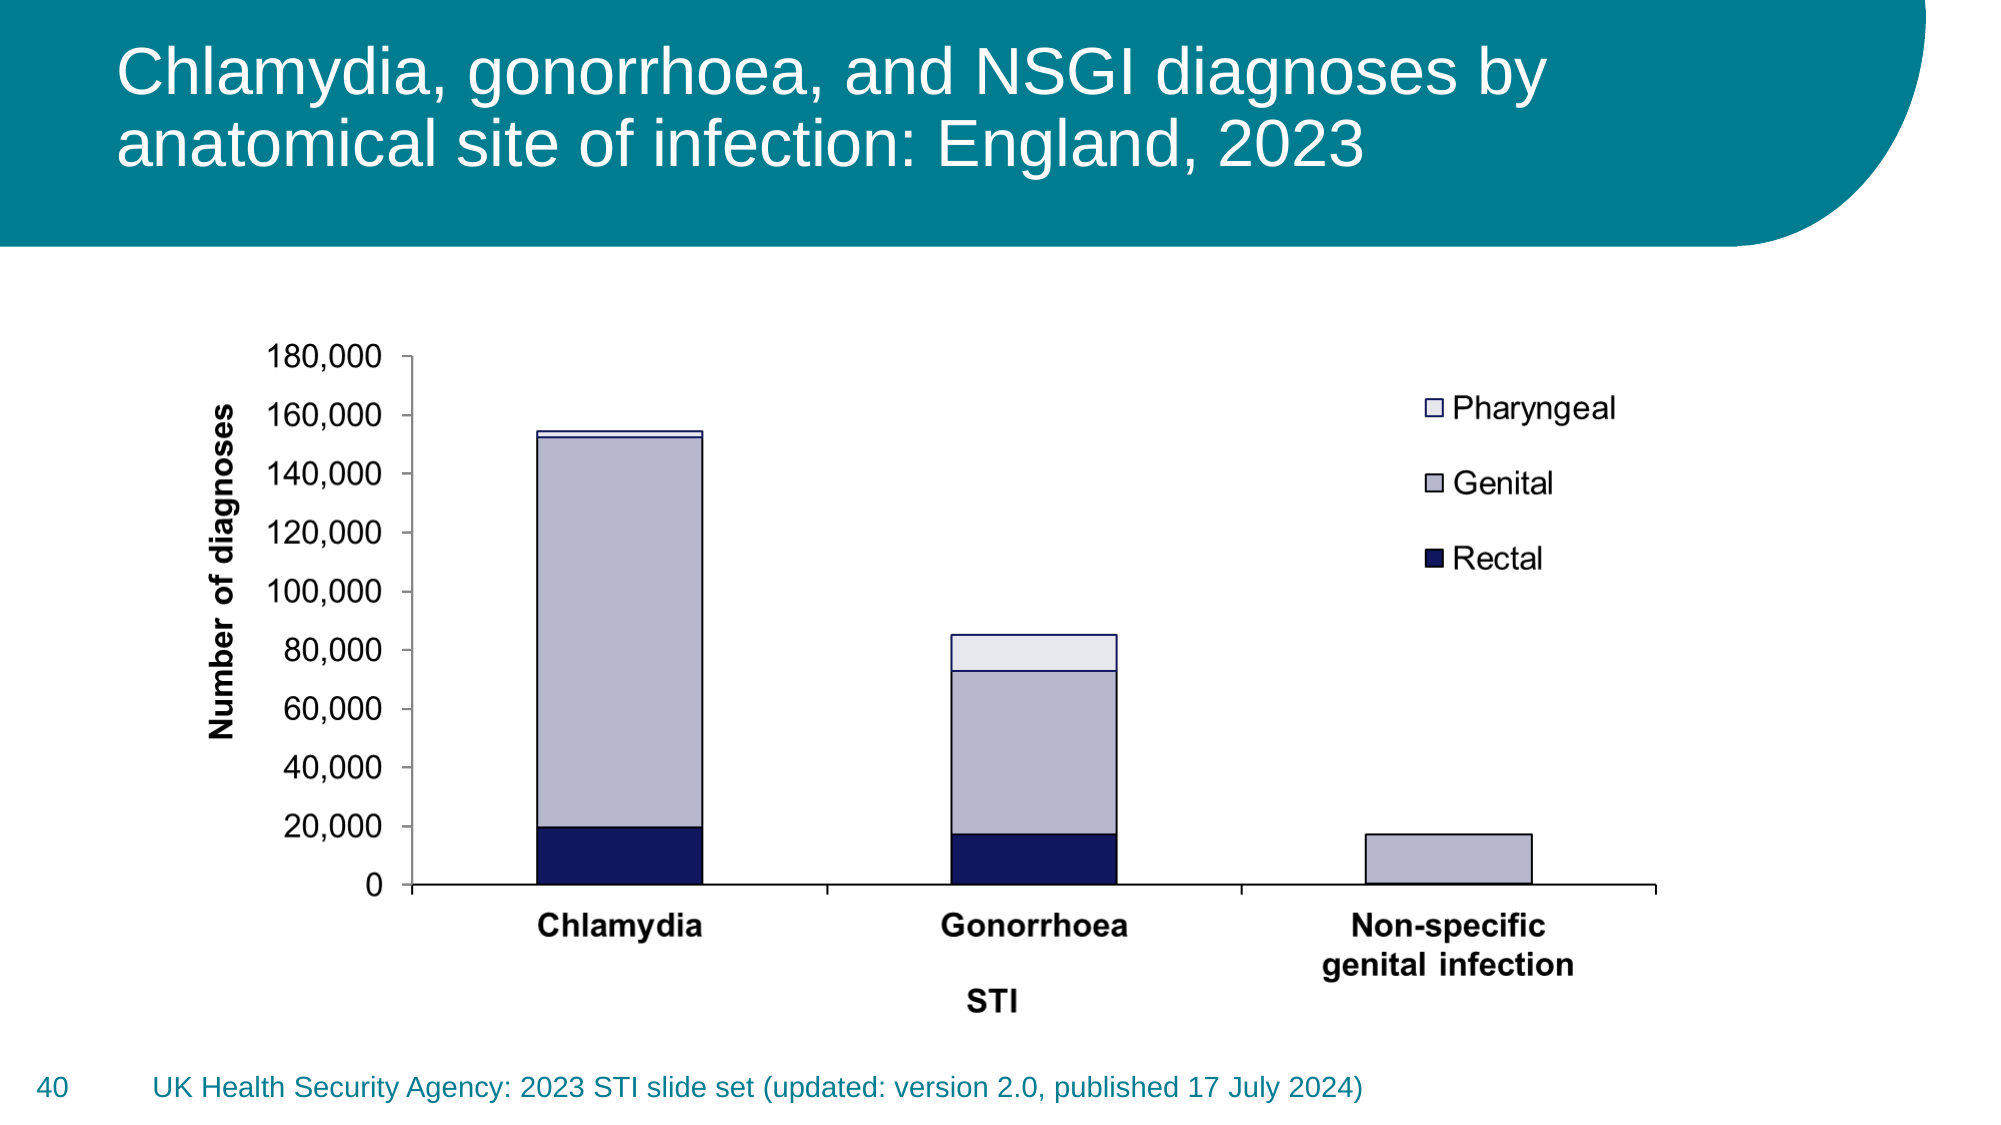

# Chlamydia, gonorrhoea, and NSGI diagnoses by anatomical site of infection: England, 2023
40
UK Health Security Agency: 2023 STI slide set (updated: version 2.0, published 17 July 2024)